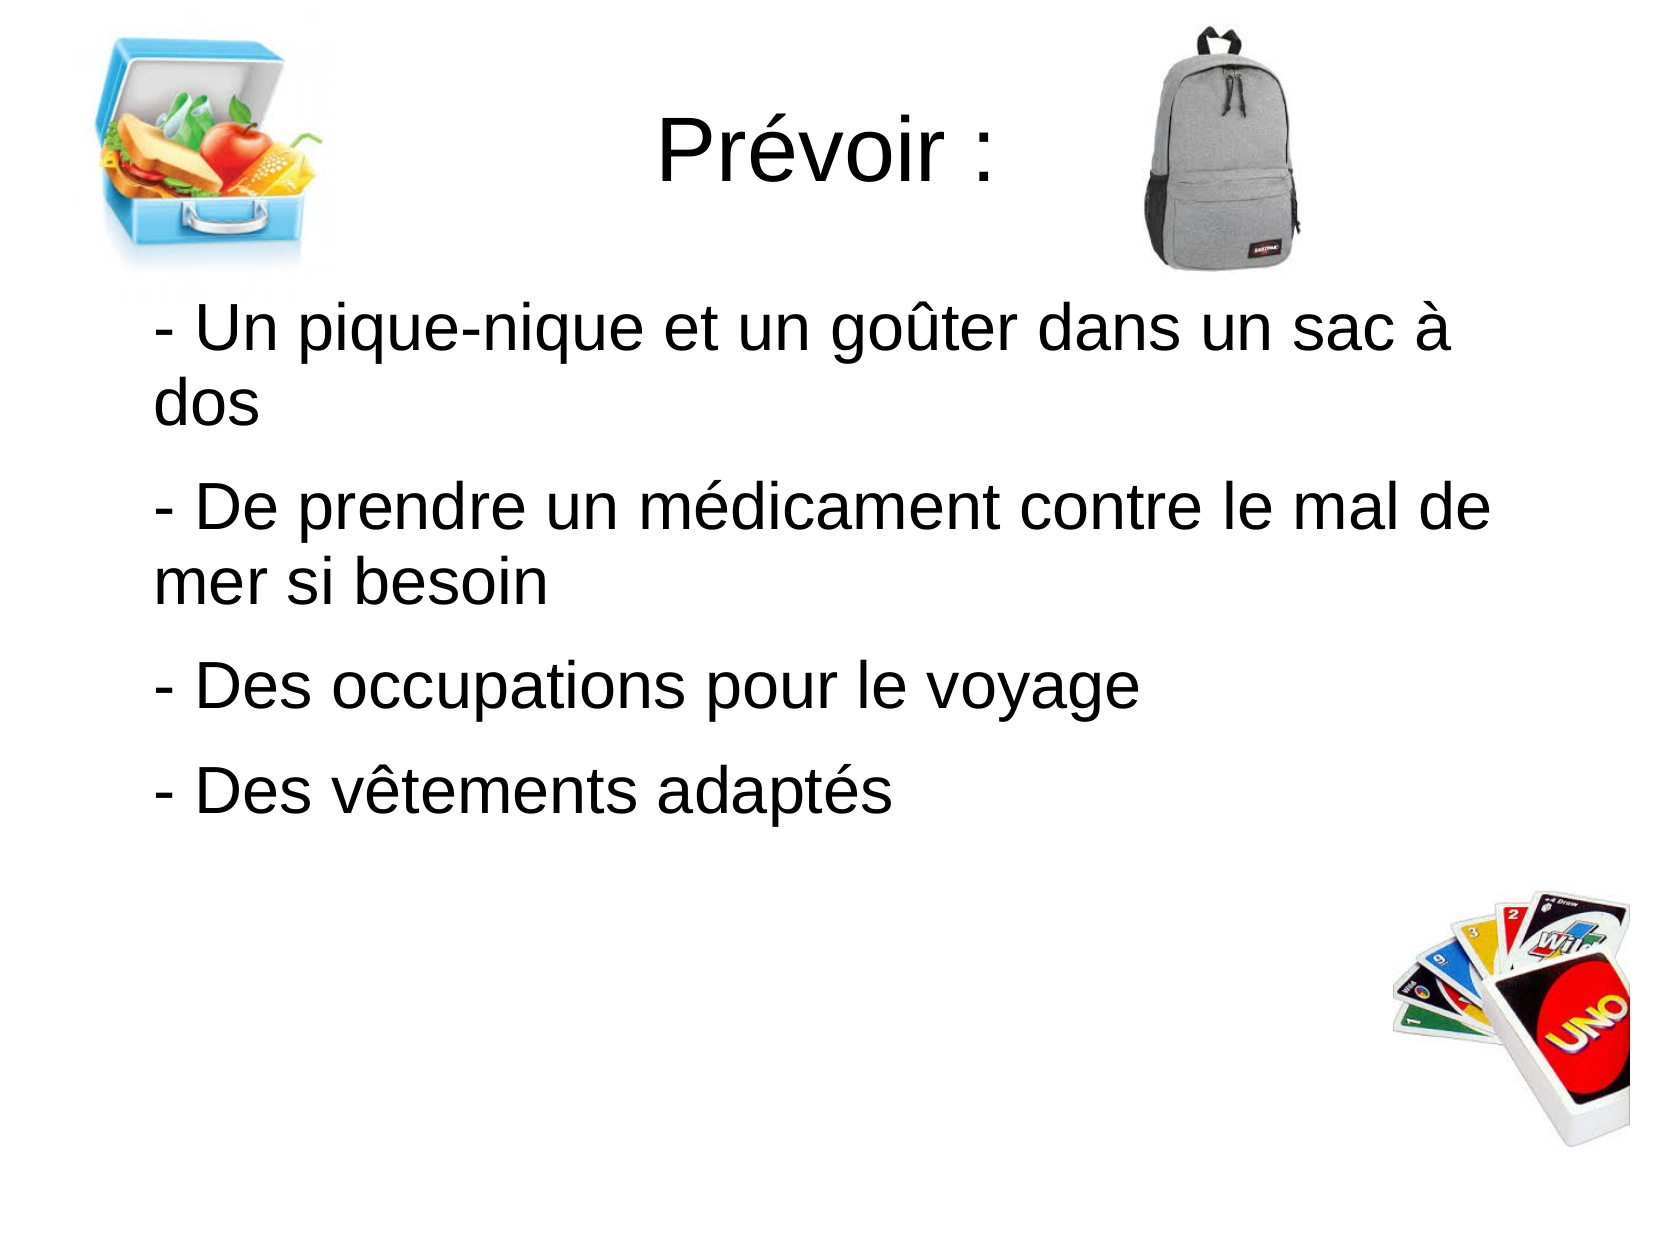

# Prévoir :
- Un pique-nique et un goûter dans un sac à dos
- De prendre un médicament contre le mal de mer si besoin
- Des occupations pour le voyage
- Des vêtements adaptés